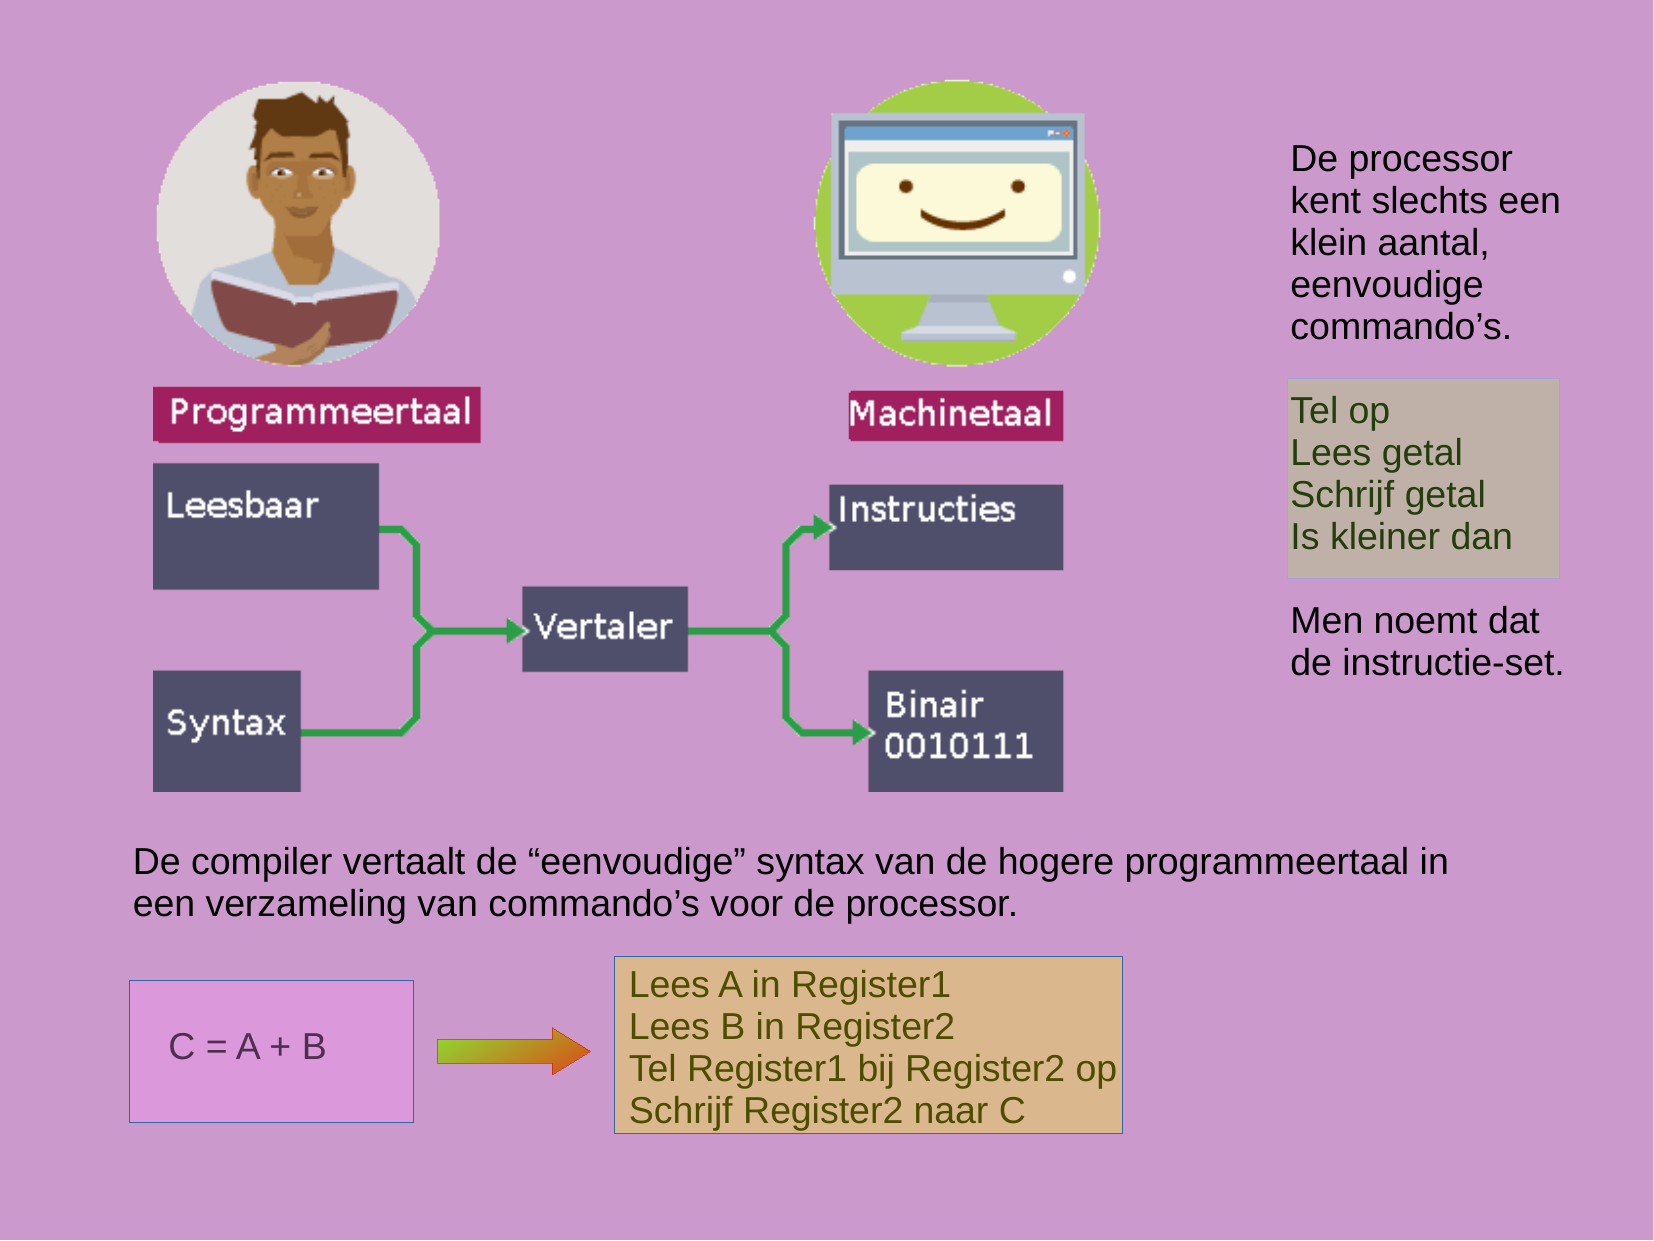

De processor kent slechts een klein aantal, eenvoudige commando’s.
Tel op
Lees getal
Schrijf getal
Is kleiner dan
Men noemt dat de instructie-set.
De compiler vertaalt de “eenvoudige” syntax van de hogere programmeertaal in een verzameling van commando’s voor de processor.
Lees A in Register1
Lees B in Register2
Tel Register1 bij Register2 op
Schrijf Register2 naar C
C = A + B